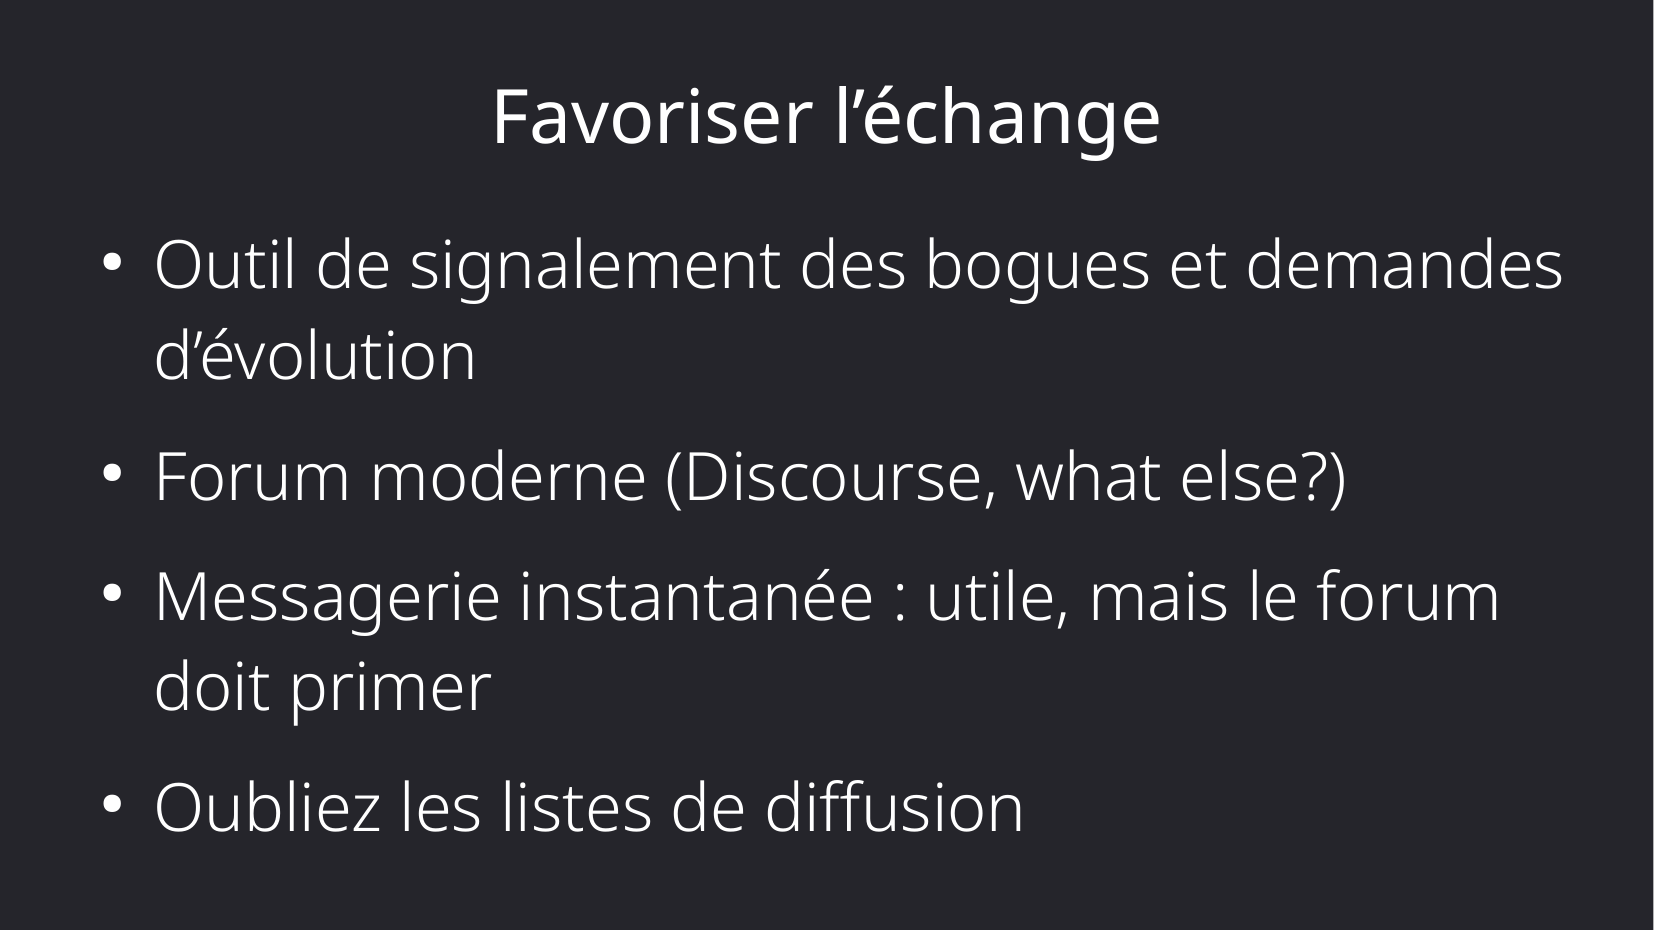

Favoriser l’échange
# Outil de signalement des bogues et demandes d’évolution
Forum moderne (Discourse, what else?)
Messagerie instantanée : utile, mais le forum doit primer
Oubliez les listes de diffusion